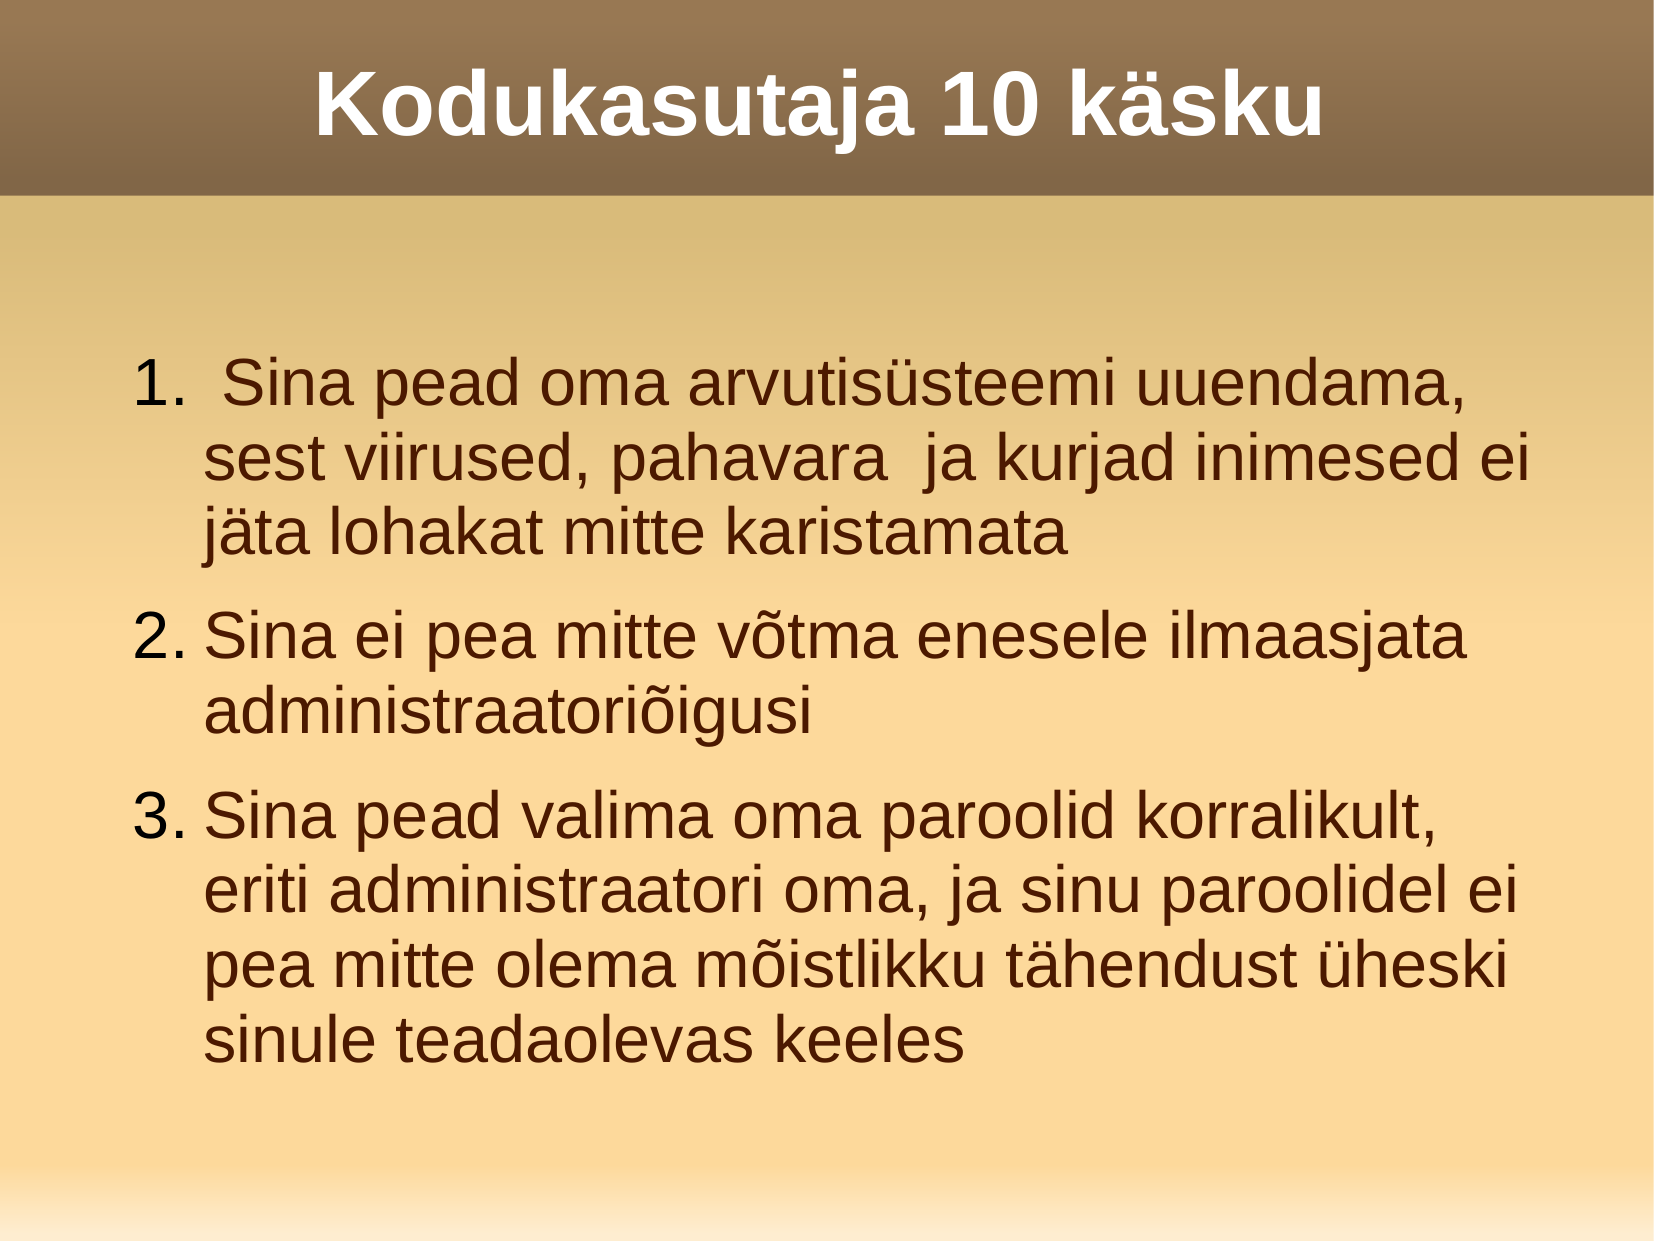

# Kodukasutaja 10 käsku
 Sina pead oma arvutisüsteemi uuendama, sest viirused, pahavara ja kurjad inimesed ei jäta lohakat mitte karistamata
Sina ei pea mitte võtma enesele ilmaasjata administraatoriõigusi
Sina pead valima oma paroolid korralikult, eriti administraatori oma, ja sinu paroolidel ei pea mitte olema mõistlikku tähendust üheski sinule teadaolevas keeles